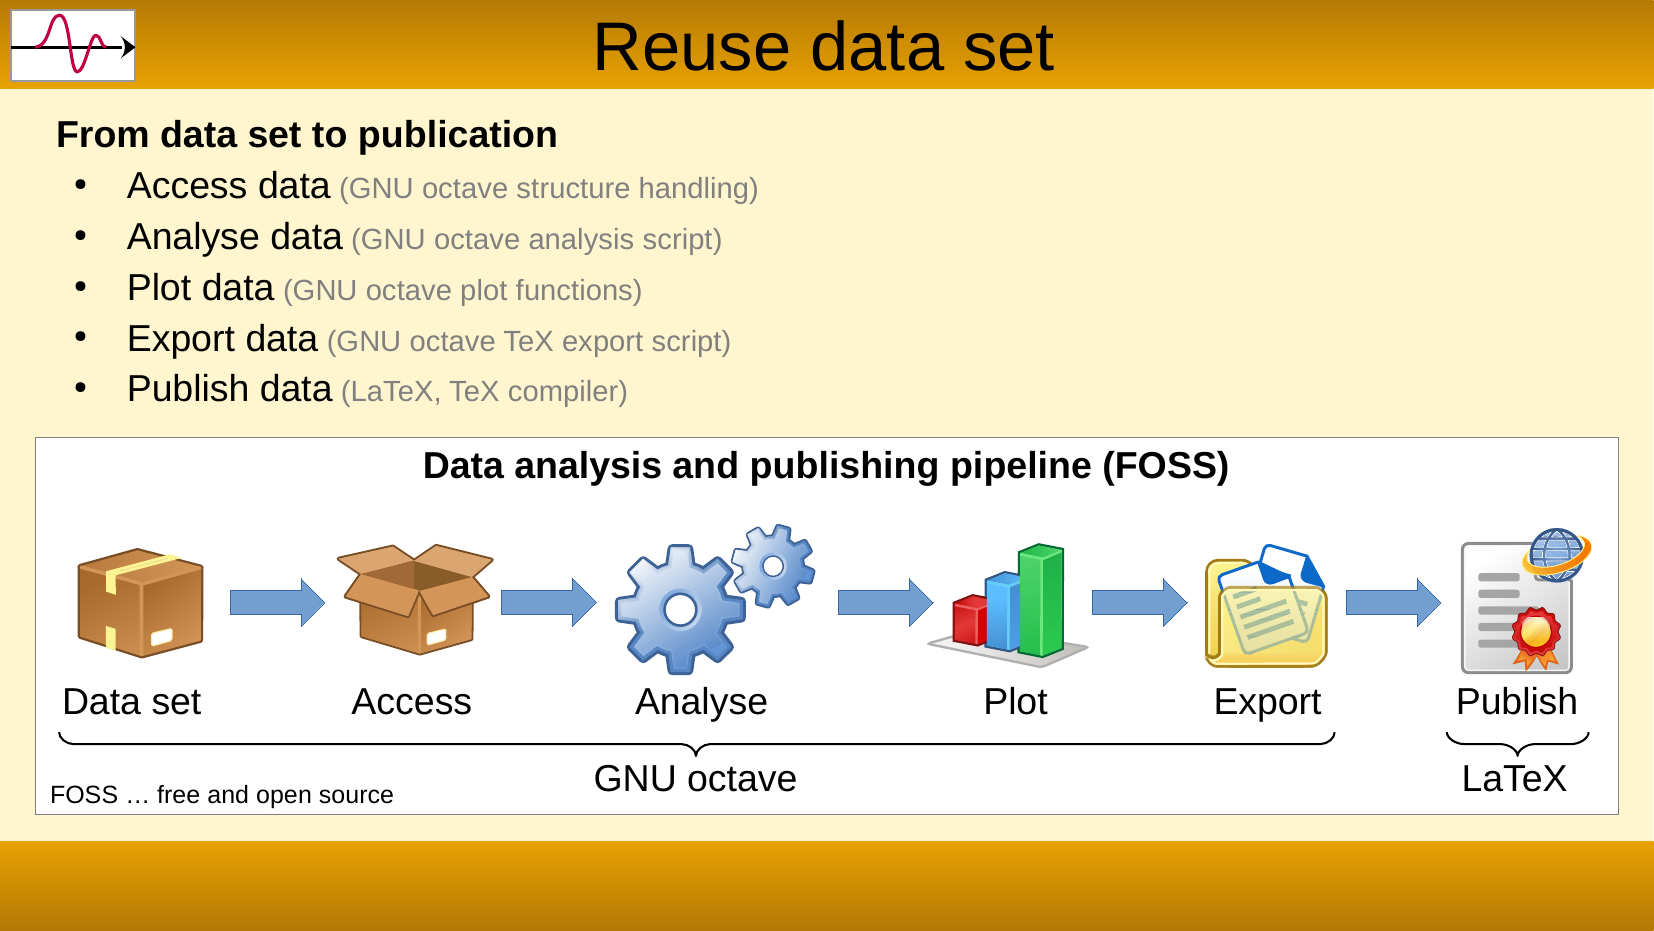

# Reuse data set
From data set to publication
Access data (GNU octave structure handling)
Analyse data (GNU octave analysis script)
Plot data (GNU octave plot functions)
Export data (GNU octave TeX export script)
Publish data (LaTeX, TeX compiler)
Data analysis and publishing pipeline (FOSS)
Data set
Access
Analyse
Plot
Export
Publish
GNU octave
LaTeX
FOSS … free and open source